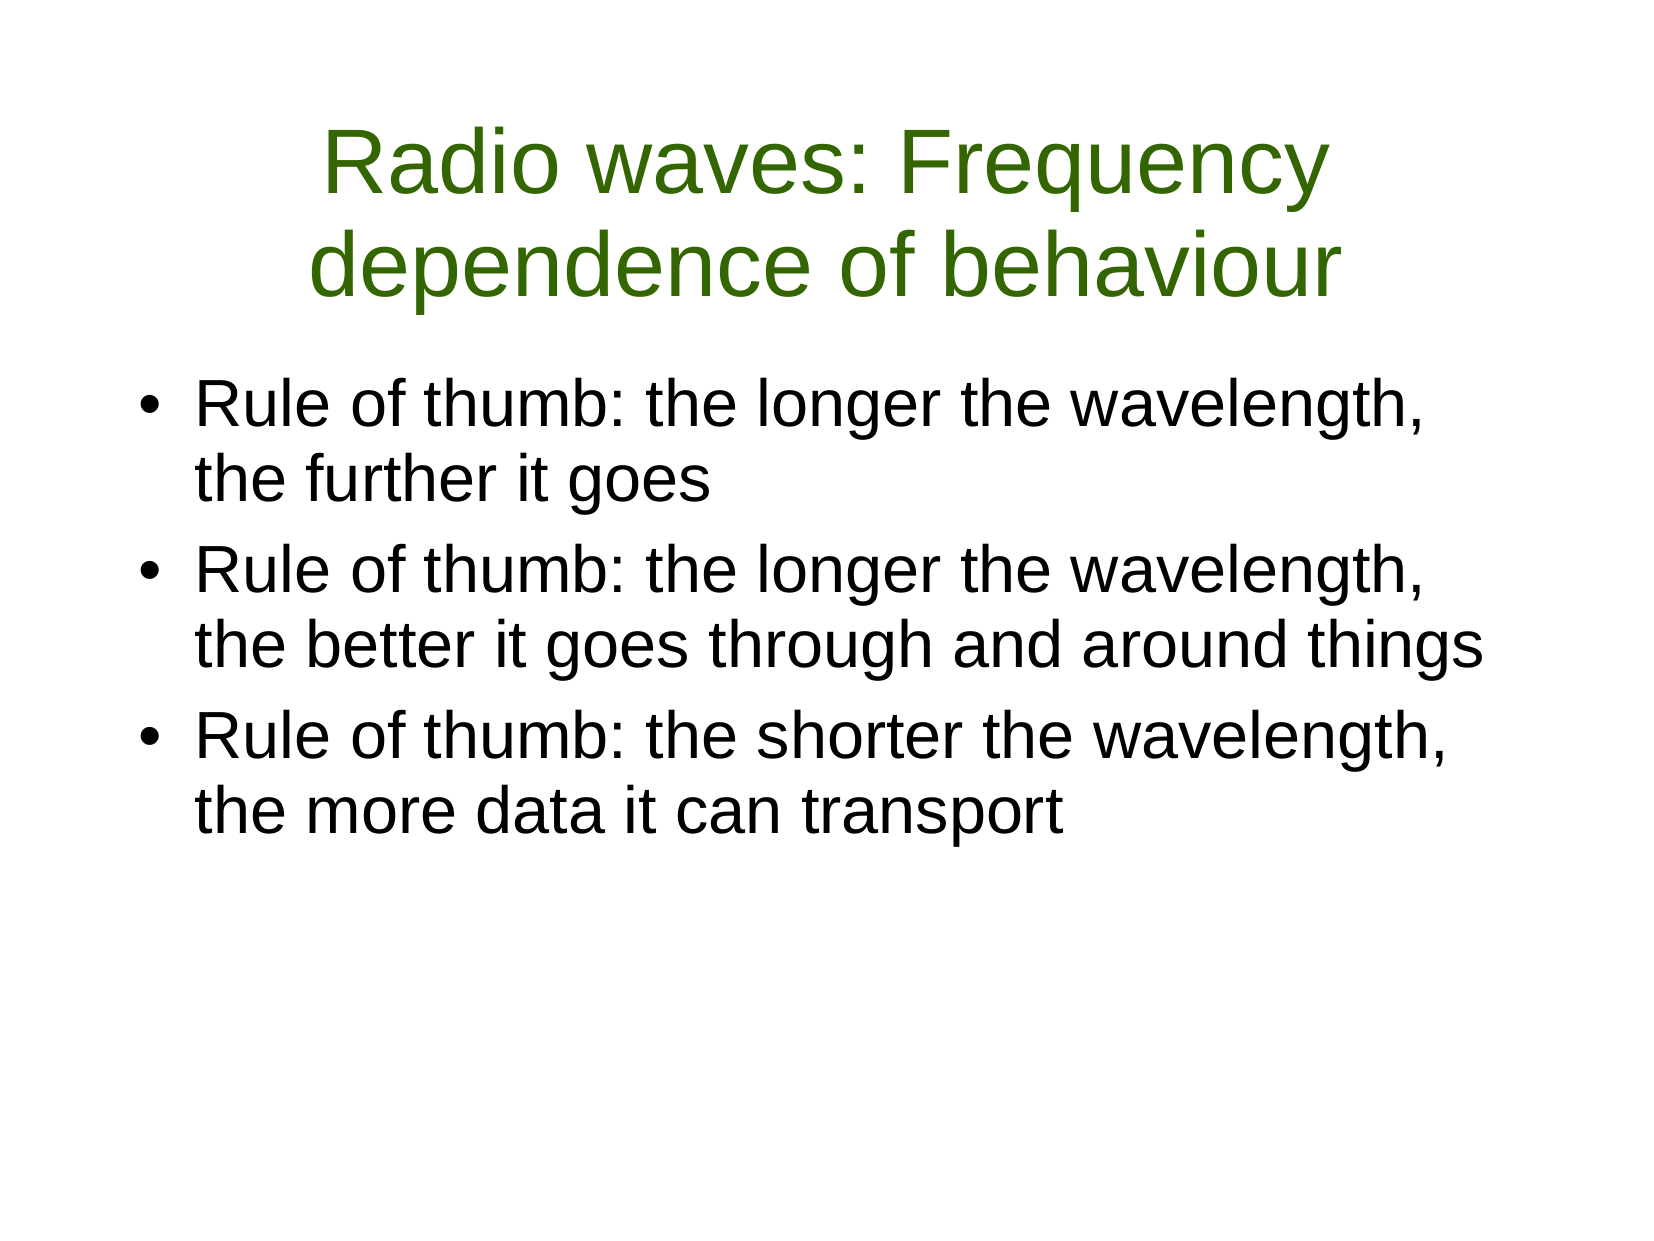

# Radio waves: Frequency dependence of behaviour
Rule of thumb: the longer the wavelength, the further it goes
Rule of thumb: the longer the wavelength, the better it goes through and around things
Rule of thumb: the shorter the wavelength, the more data it can transport